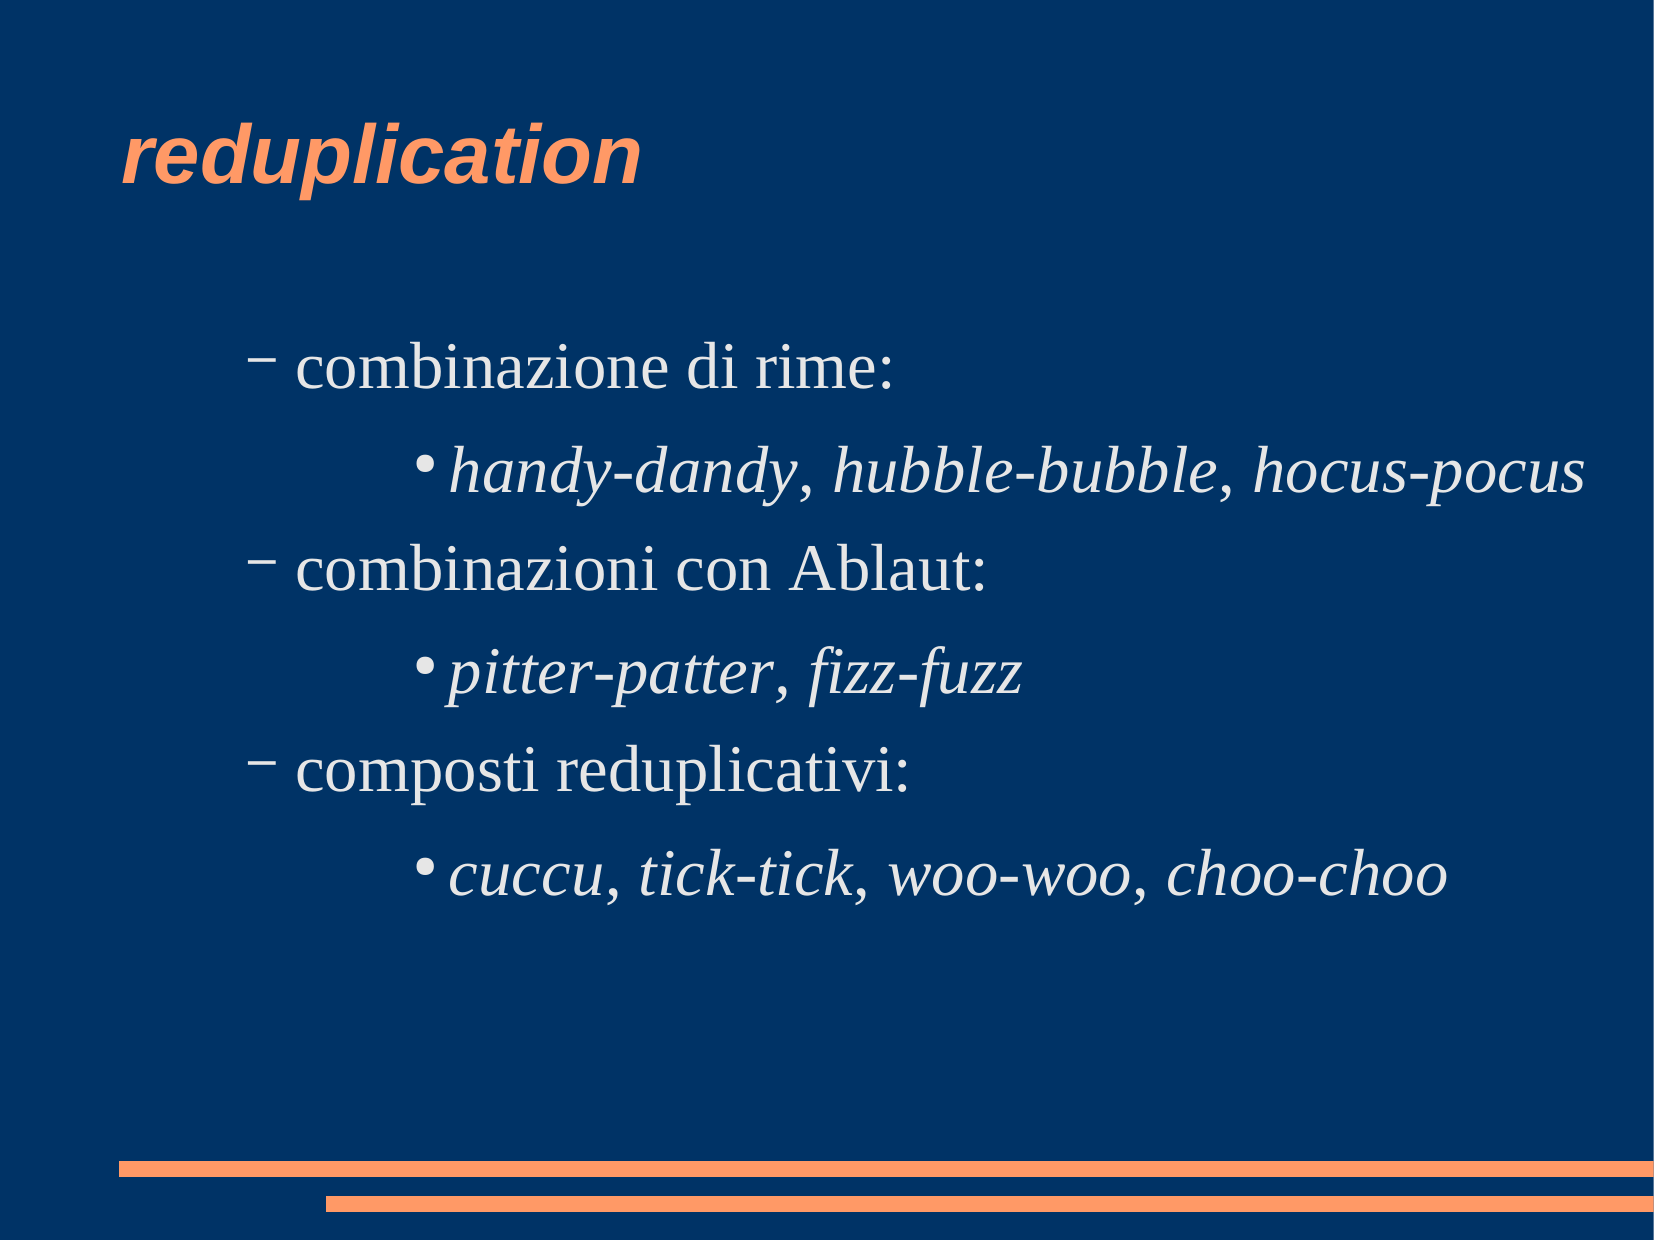

# reduplication
combinazione di rime:
handy-dandy, hubble-bubble, hocus-pocus
combinazioni con Ablaut:
pitter-patter, fizz-fuzz
composti reduplicativi:
cuccu, tick-tick, woo-woo, choo-choo